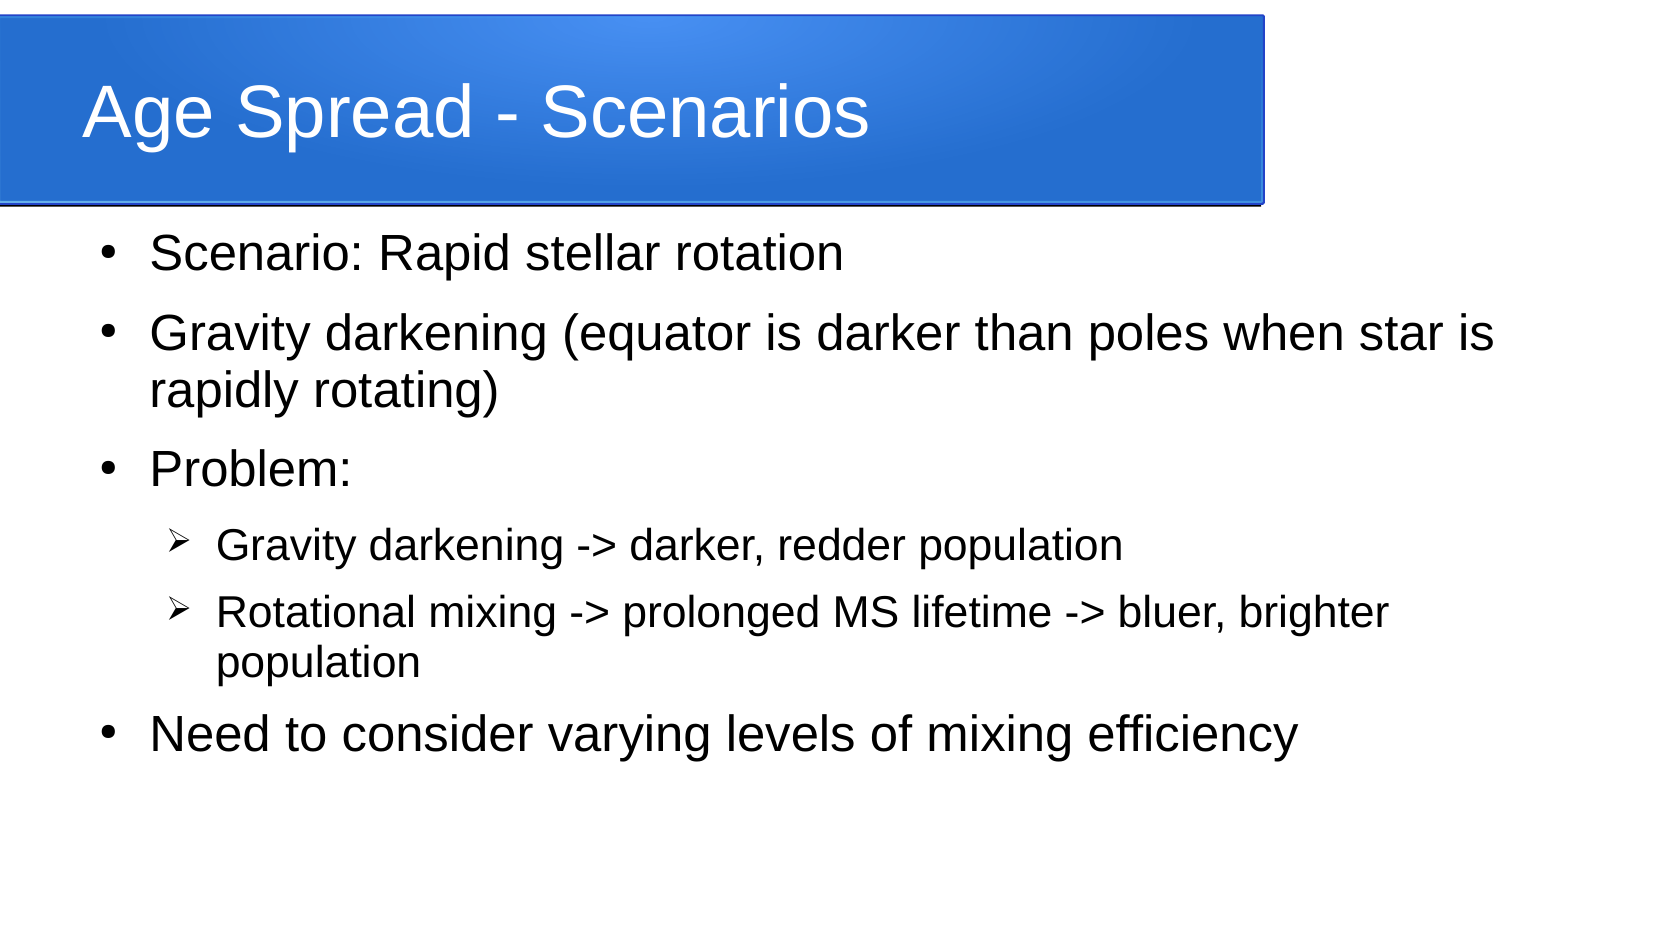

# Age Spread - Scenarios
Scenario: Rapid stellar rotation
Gravity darkening (equator is darker than poles when star is rapidly rotating)
Problem:
Gravity darkening -> darker, redder population
Rotational mixing -> prolonged MS lifetime -> bluer, brighter population
Need to consider varying levels of mixing efficiency